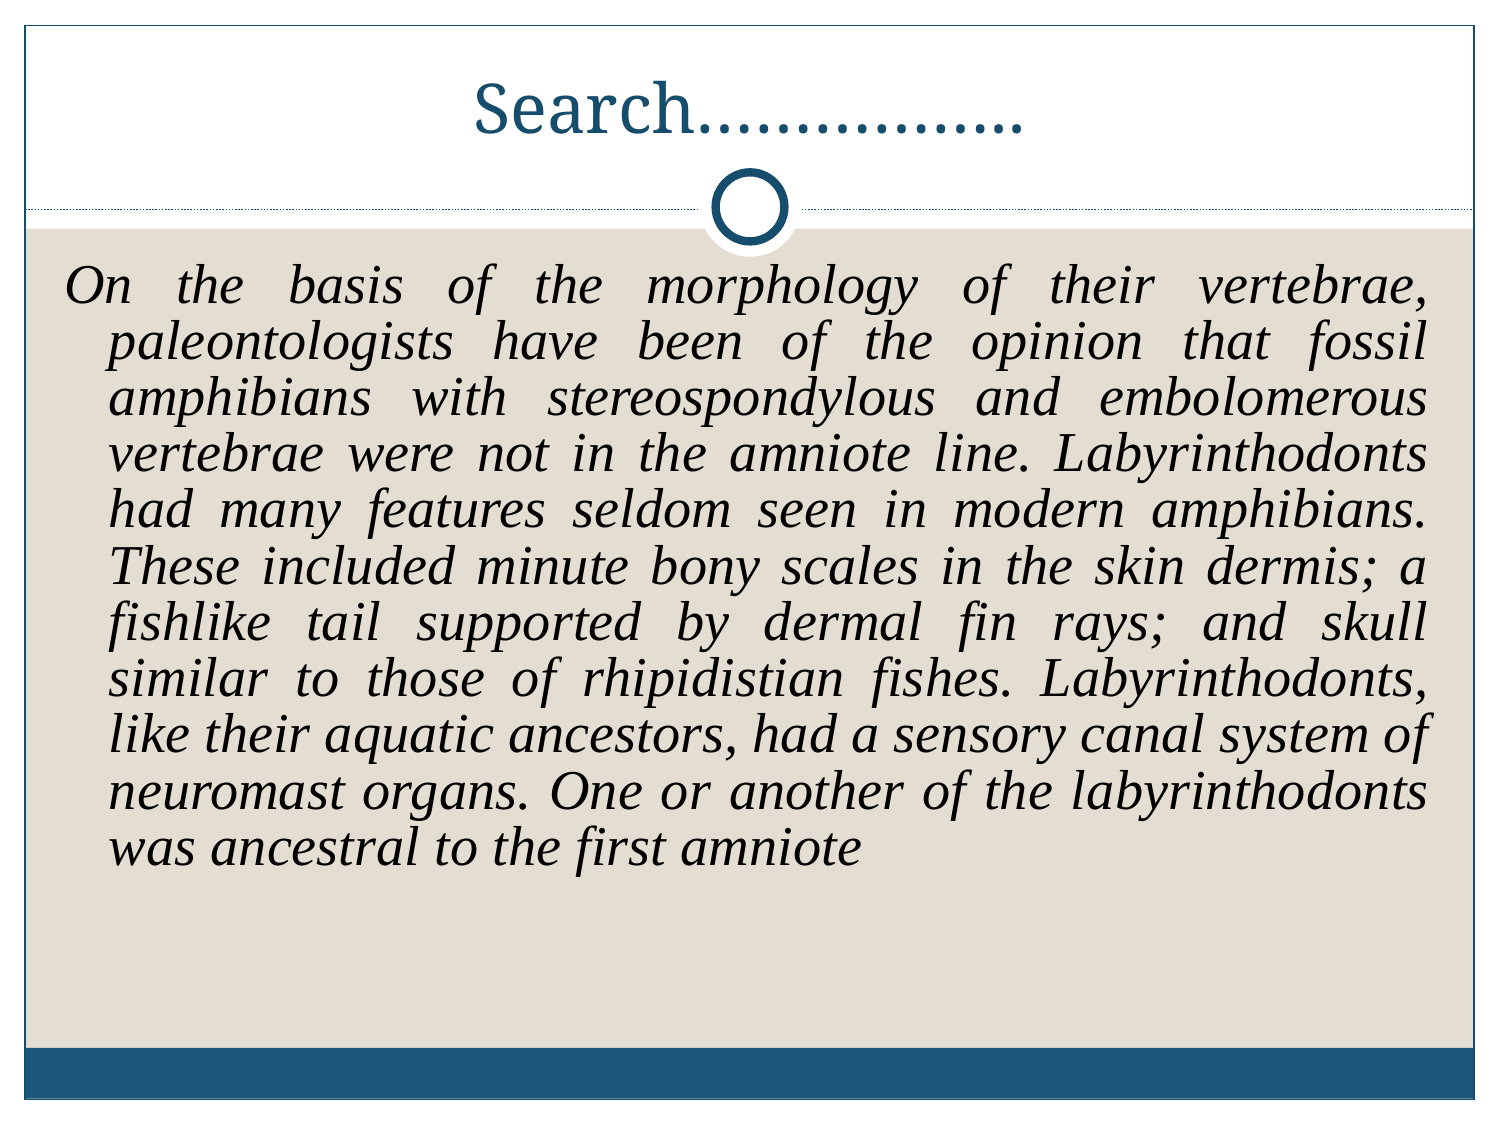

# Search……………..
On the basis of the morphology of their vertebrae, paleontologists have been of the opinion that fossil amphibians with stereospondylous and embolomerous vertebrae were not in the amniote line. Labyrinthodonts had many features seldom seen in modern amphibians. These included minute bony scales in the skin dermis; a fishlike tail supported by dermal fin rays; and skull similar to those of rhipidistian fishes. Labyrinthodonts, like their aquatic ancestors, had a sensory canal system of neuromast organs. One or another of the labyrinthodonts was ancestral to the first amniote